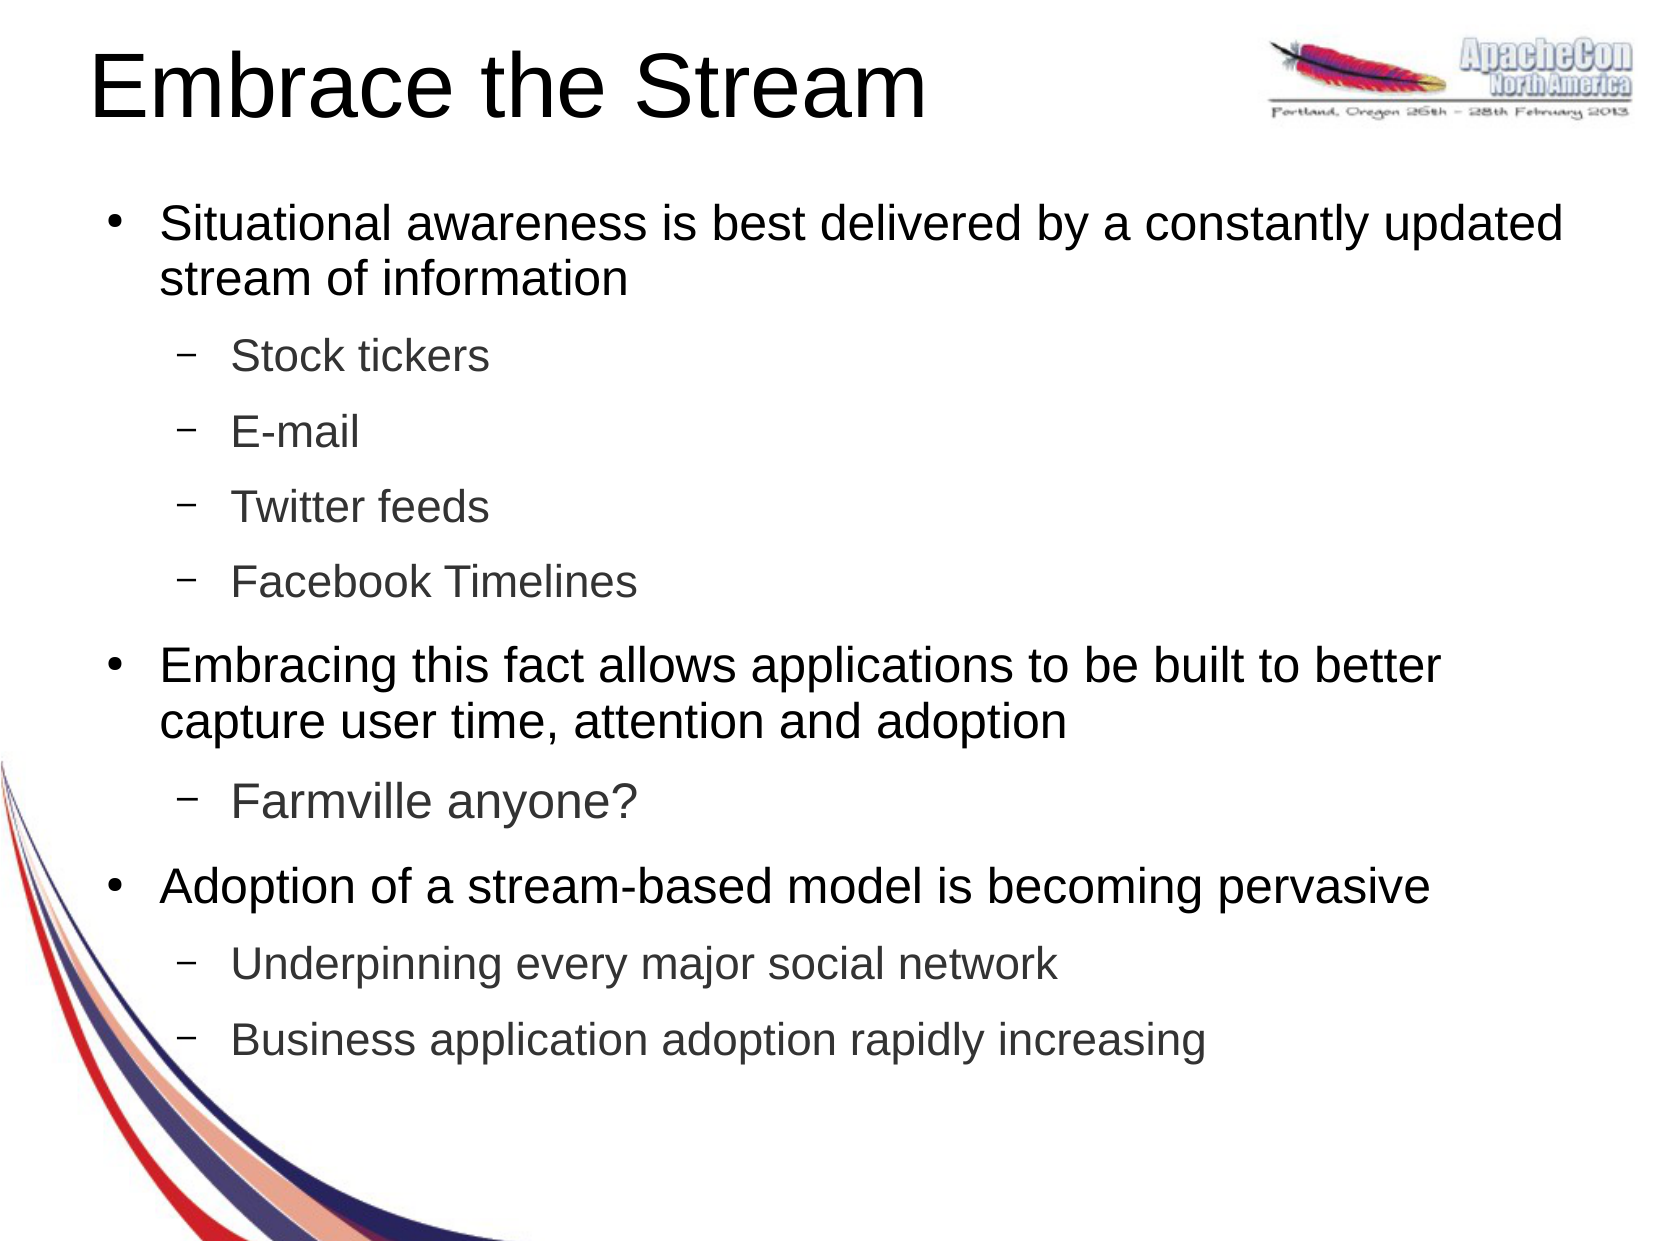

# Embrace the Stream
Situational awareness is best delivered by a constantly updated stream of information
Stock tickers
E-mail
Twitter feeds
Facebook Timelines
Embracing this fact allows applications to be built to better capture user time, attention and adoption
Farmville anyone?
Adoption of a stream-based model is becoming pervasive
Underpinning every major social network
Business application adoption rapidly increasing